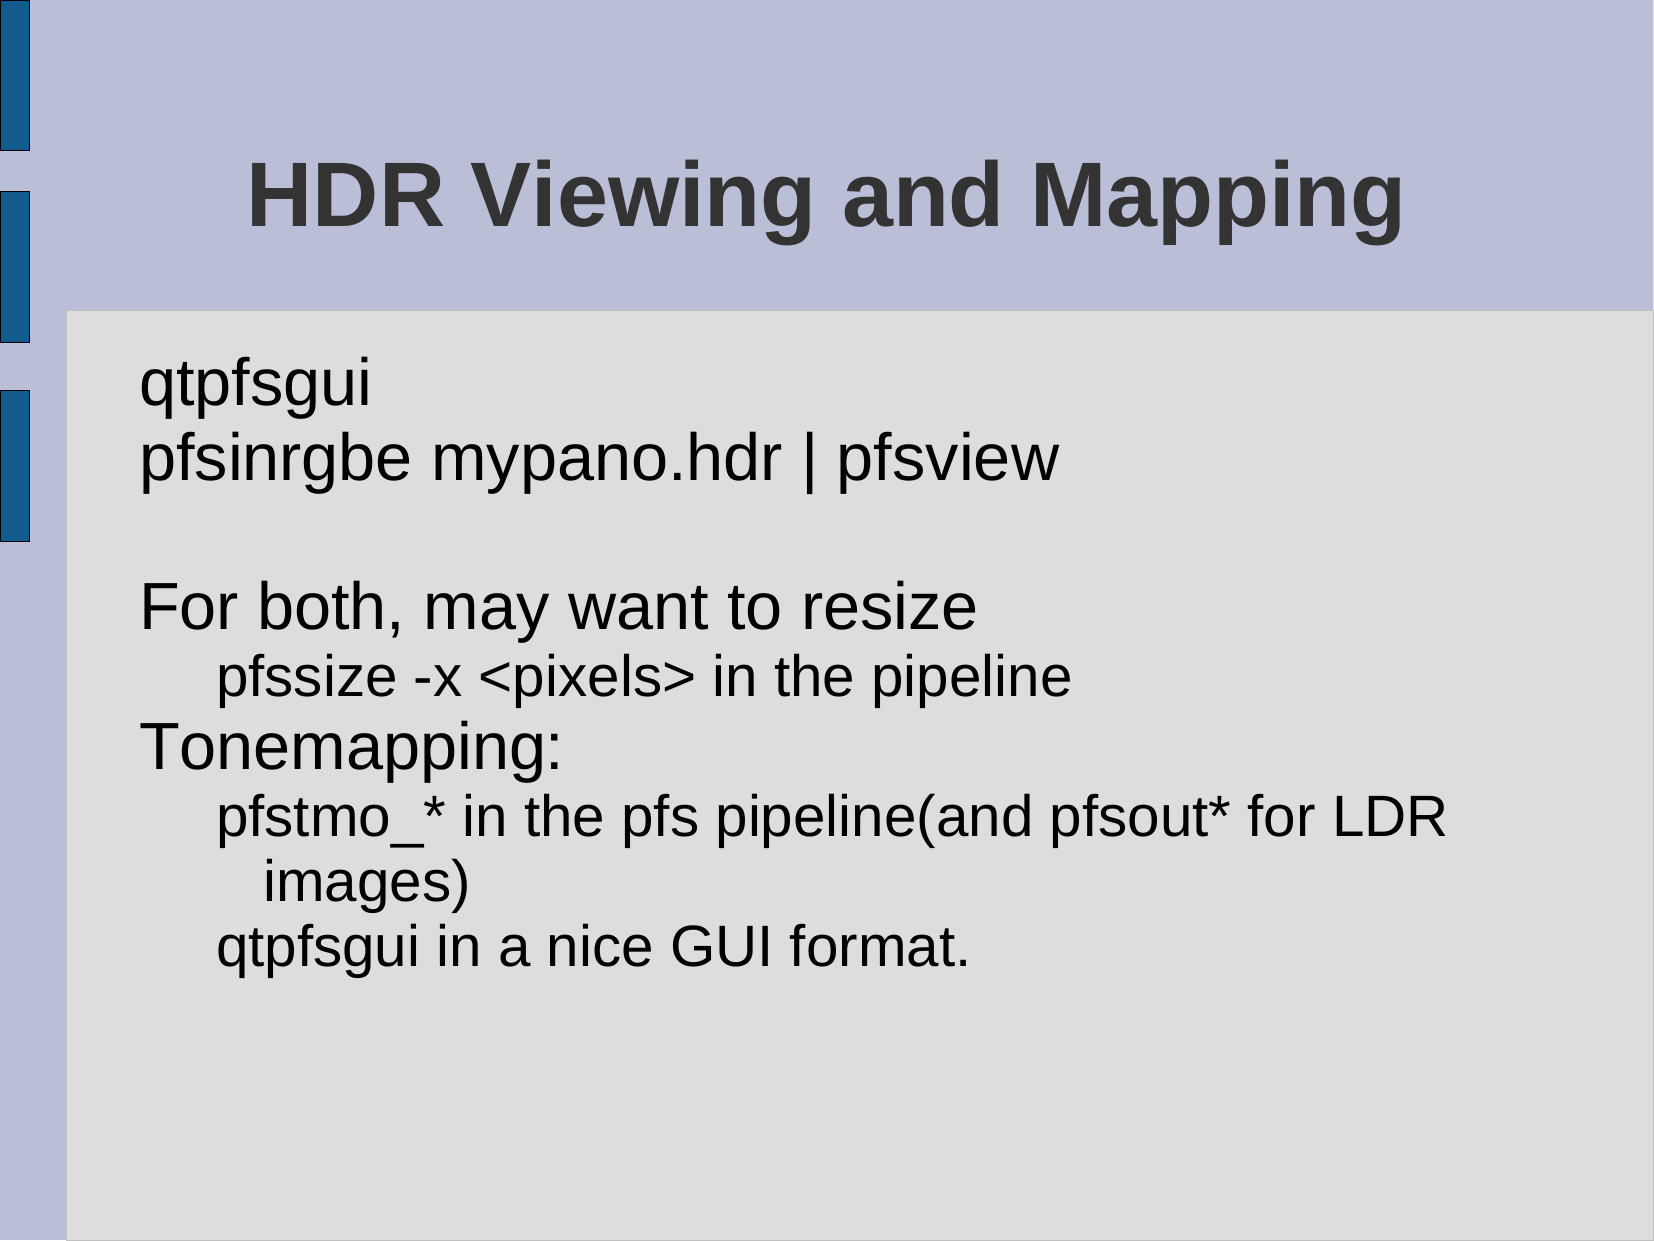

# HDR Viewing and Mapping
qtpfsgui
pfsinrgbe mypano.hdr | pfsview
For both, may want to resize
pfssize -x <pixels> in the pipeline
Tonemapping:
pfstmo_* in the pfs pipeline(and pfsout* for LDR images)
qtpfsgui in a nice GUI format.